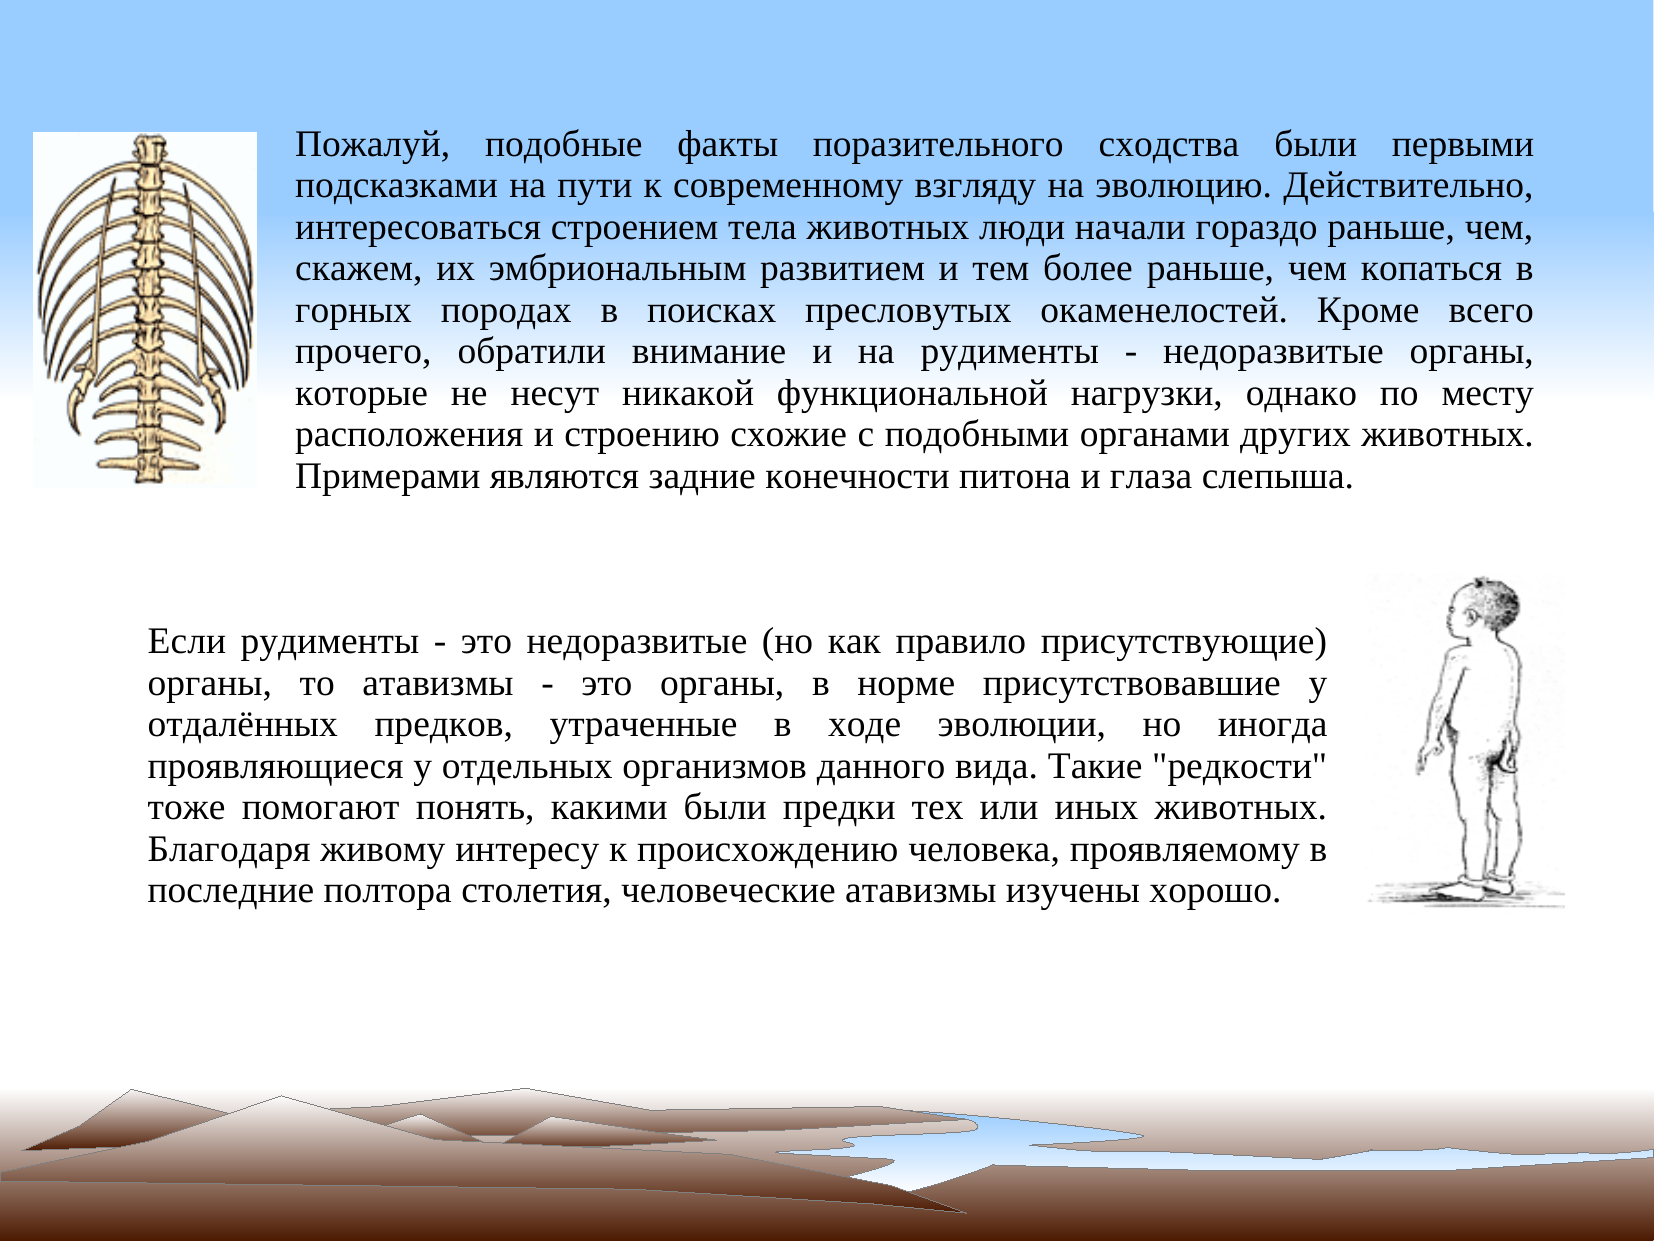

Пожалуй, подобные факты поразительного сходства были первыми подсказками на пути к современному взгляду на эволюцию. Действительно, интересоваться строением тела животных люди начали гораздо раньше, чем, скажем, их эмбриональным развитием и тем более раньше, чем копаться в горных породах в поисках пресловутых окаменелостей. Кроме всего прочего, обратили внимание и на рудименты - недоразвитые органы, которые не несут никакой функциональной нагрузки, однако по месту расположения и строению схожие с подобными органами других животных. Примерами являются задние конечности питона и глаза слепыша.
Если рудименты - это недоразвитые (но как правило присутствующие) органы, то атавизмы - это органы, в норме присутствовавшие у отдалённых предков, утраченные в ходе эволюции, но иногда проявляющиеся у отдельных организмов данного вида. Такие "редкости" тоже помогают понять, какими были предки тех или иных животных. Благодаря живому интересу к происхождению человека, проявляемому в последние полтора столетия, человеческие атавизмы изучены хорошо.